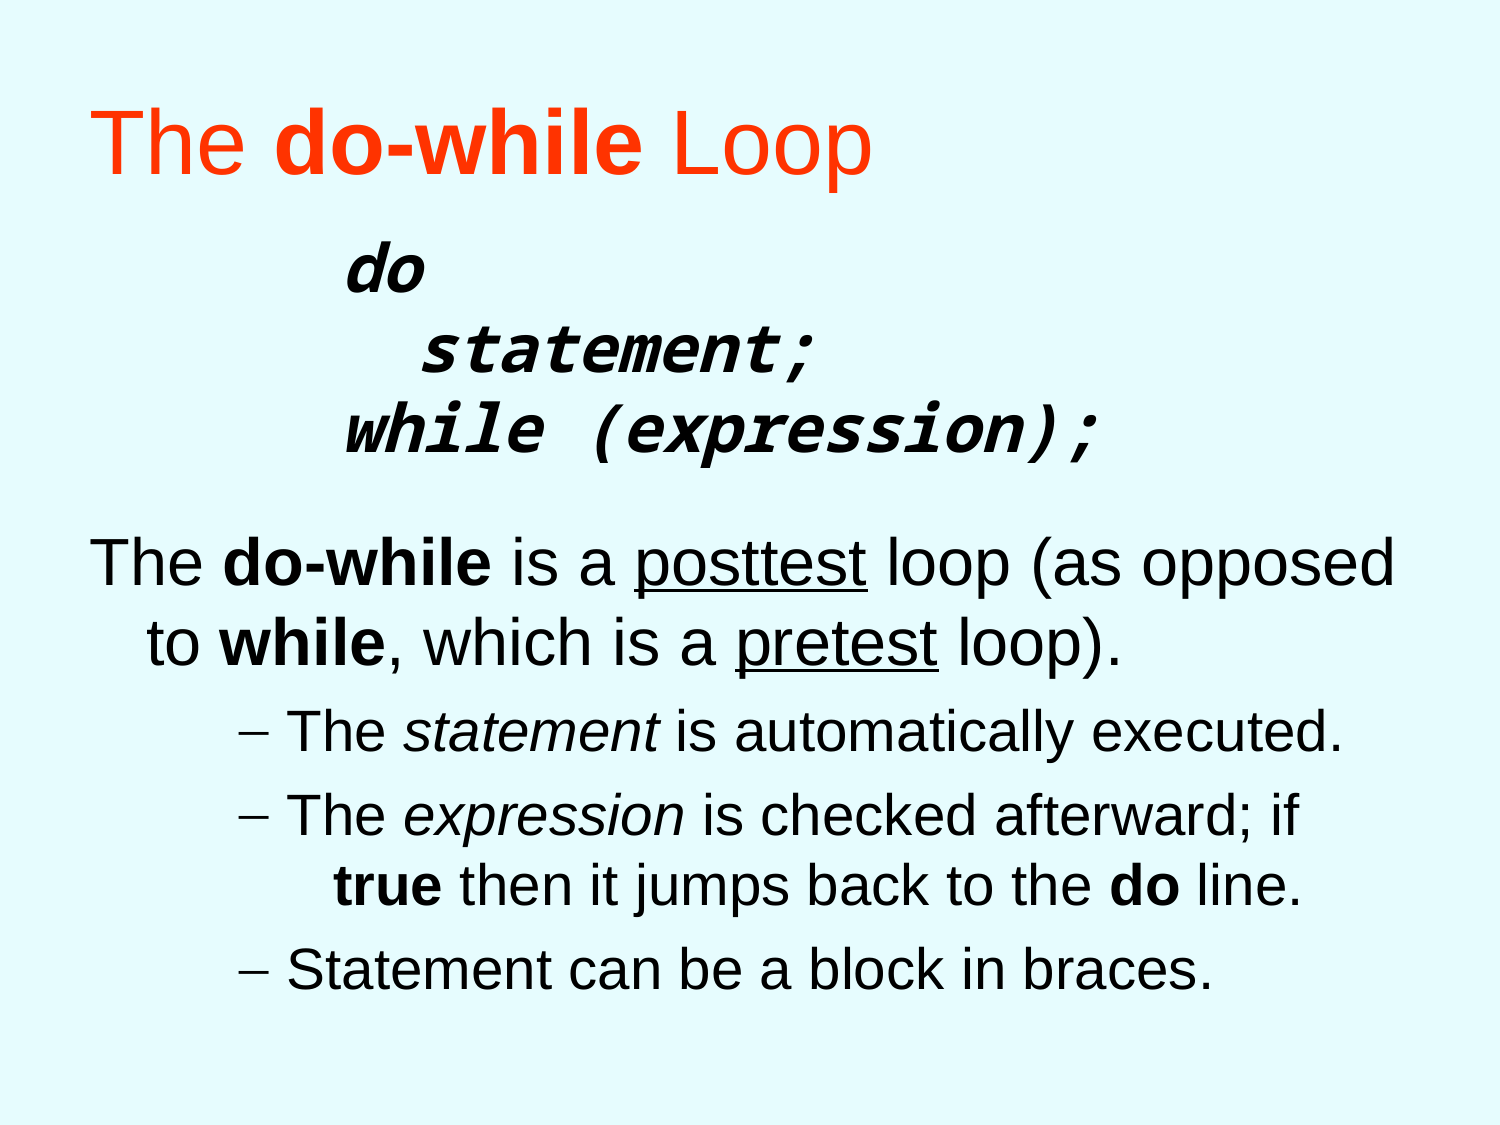

# The do-while Loop
do
	statement;
while (expression);
The do-while is a posttest loop (as opposed to while, which is a pretest loop).
The statement is automatically executed.
The expression is checked afterward; if true then it jumps back to the do line.
Statement can be a block in braces.